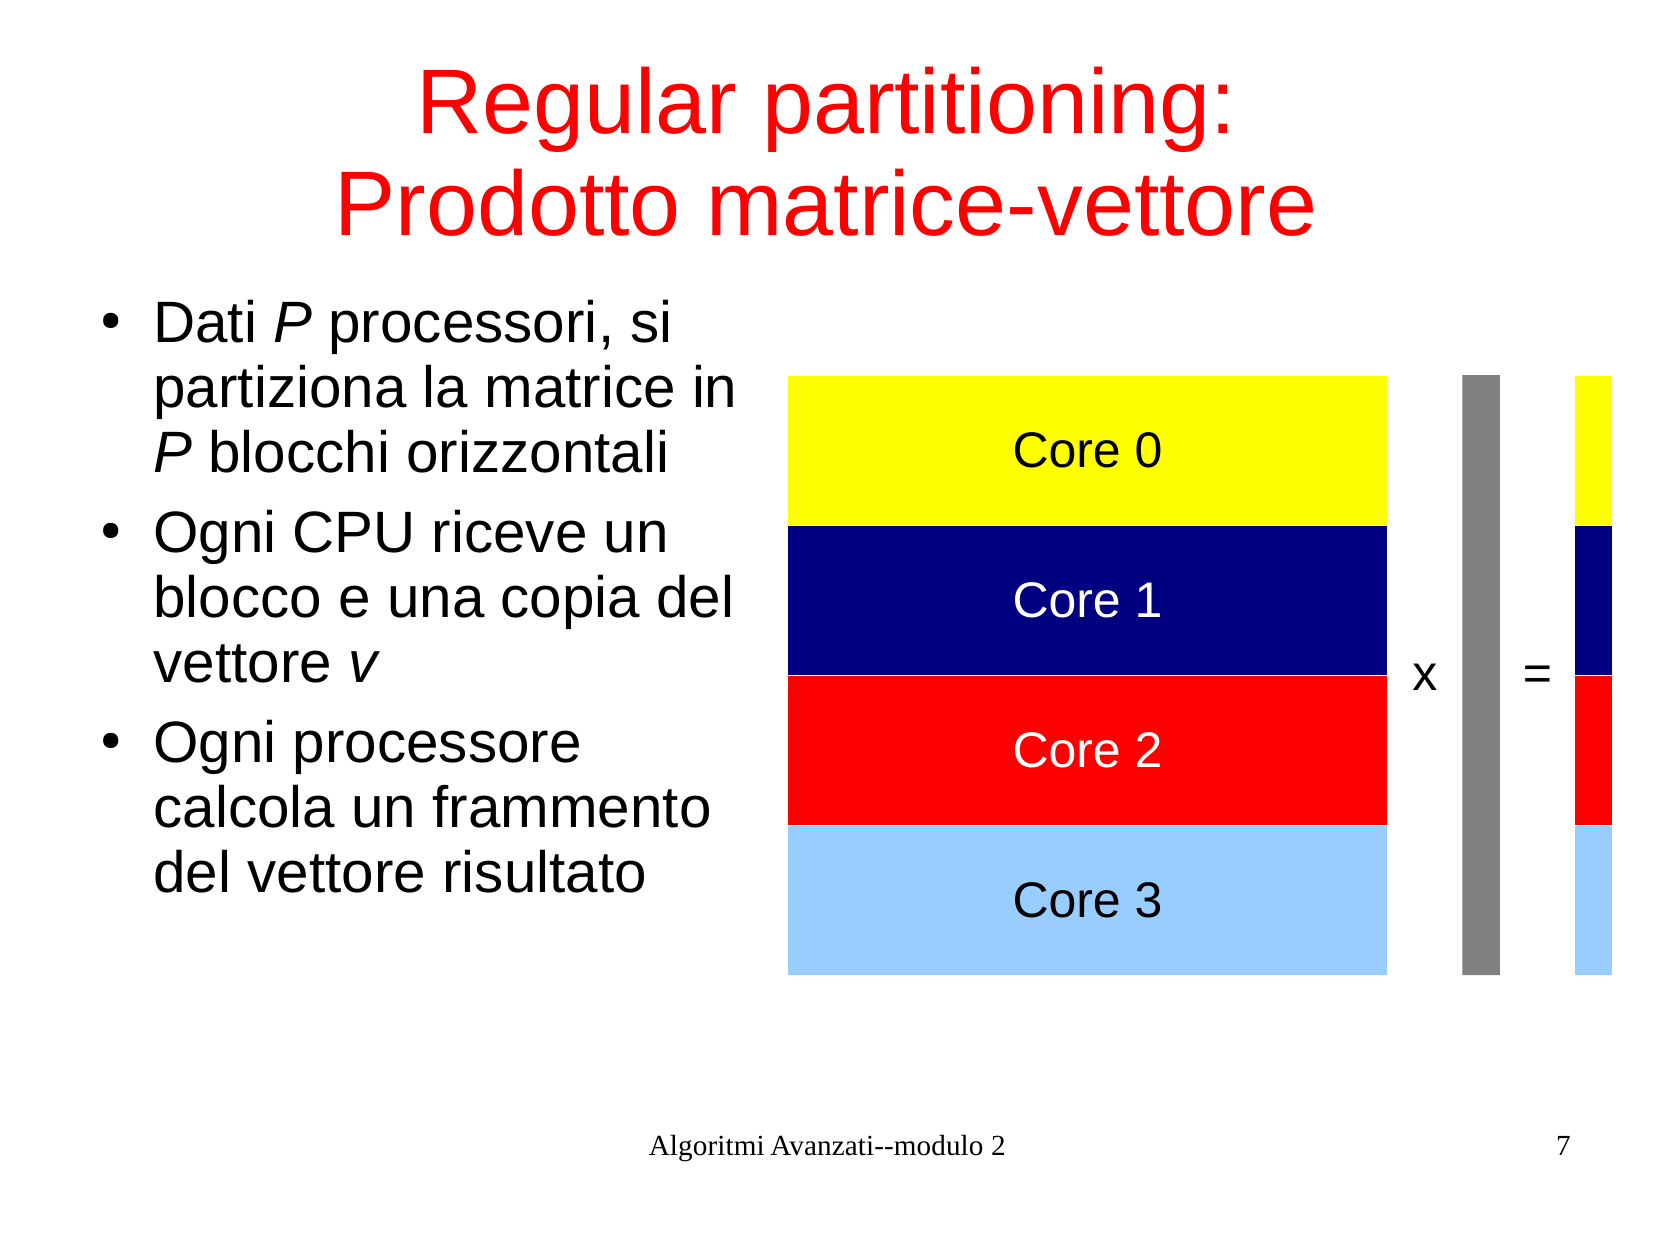

# Regular partitioning: Prodotto matrice-vettore
Dati P processori, si partiziona la matrice in P blocchi orizzontali
Ogni CPU riceve un blocco e una copia del vettore v
Ogni processore calcola un frammento del vettore risultato
Core 0
Core 1
x
=
Core 2
Core 3
Algoritmi Avanzati--modulo 2
7